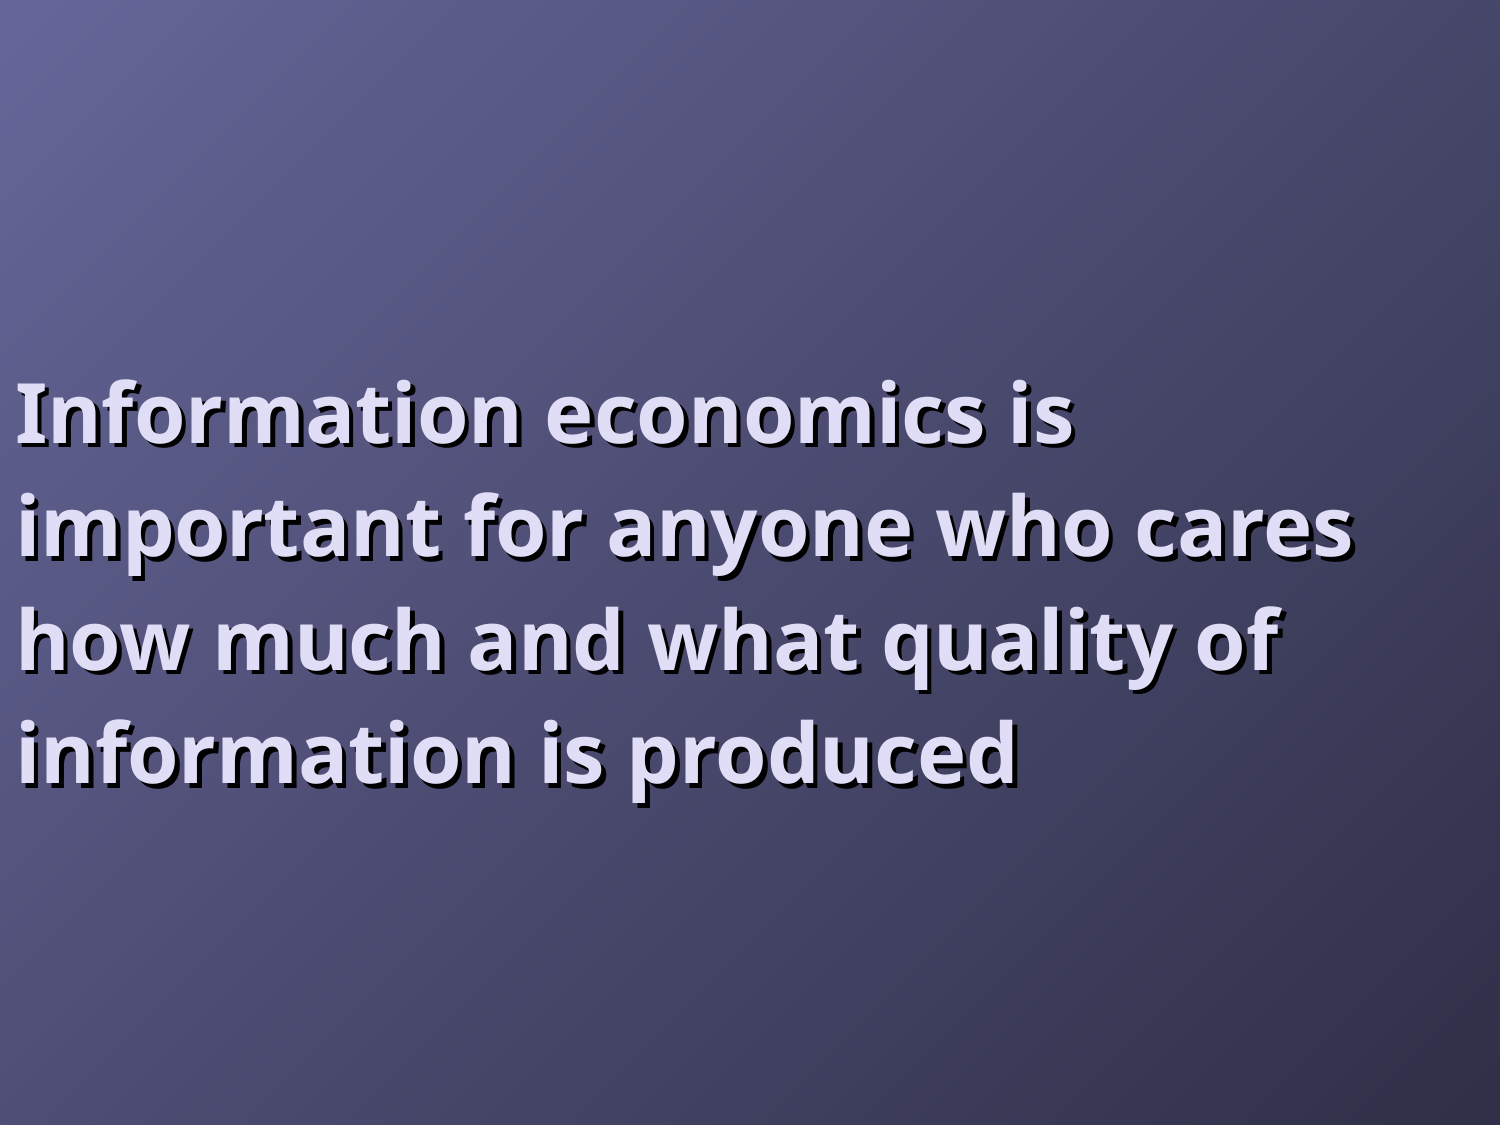

# Information economics is important for anyone who cares how much and what quality of information is produced